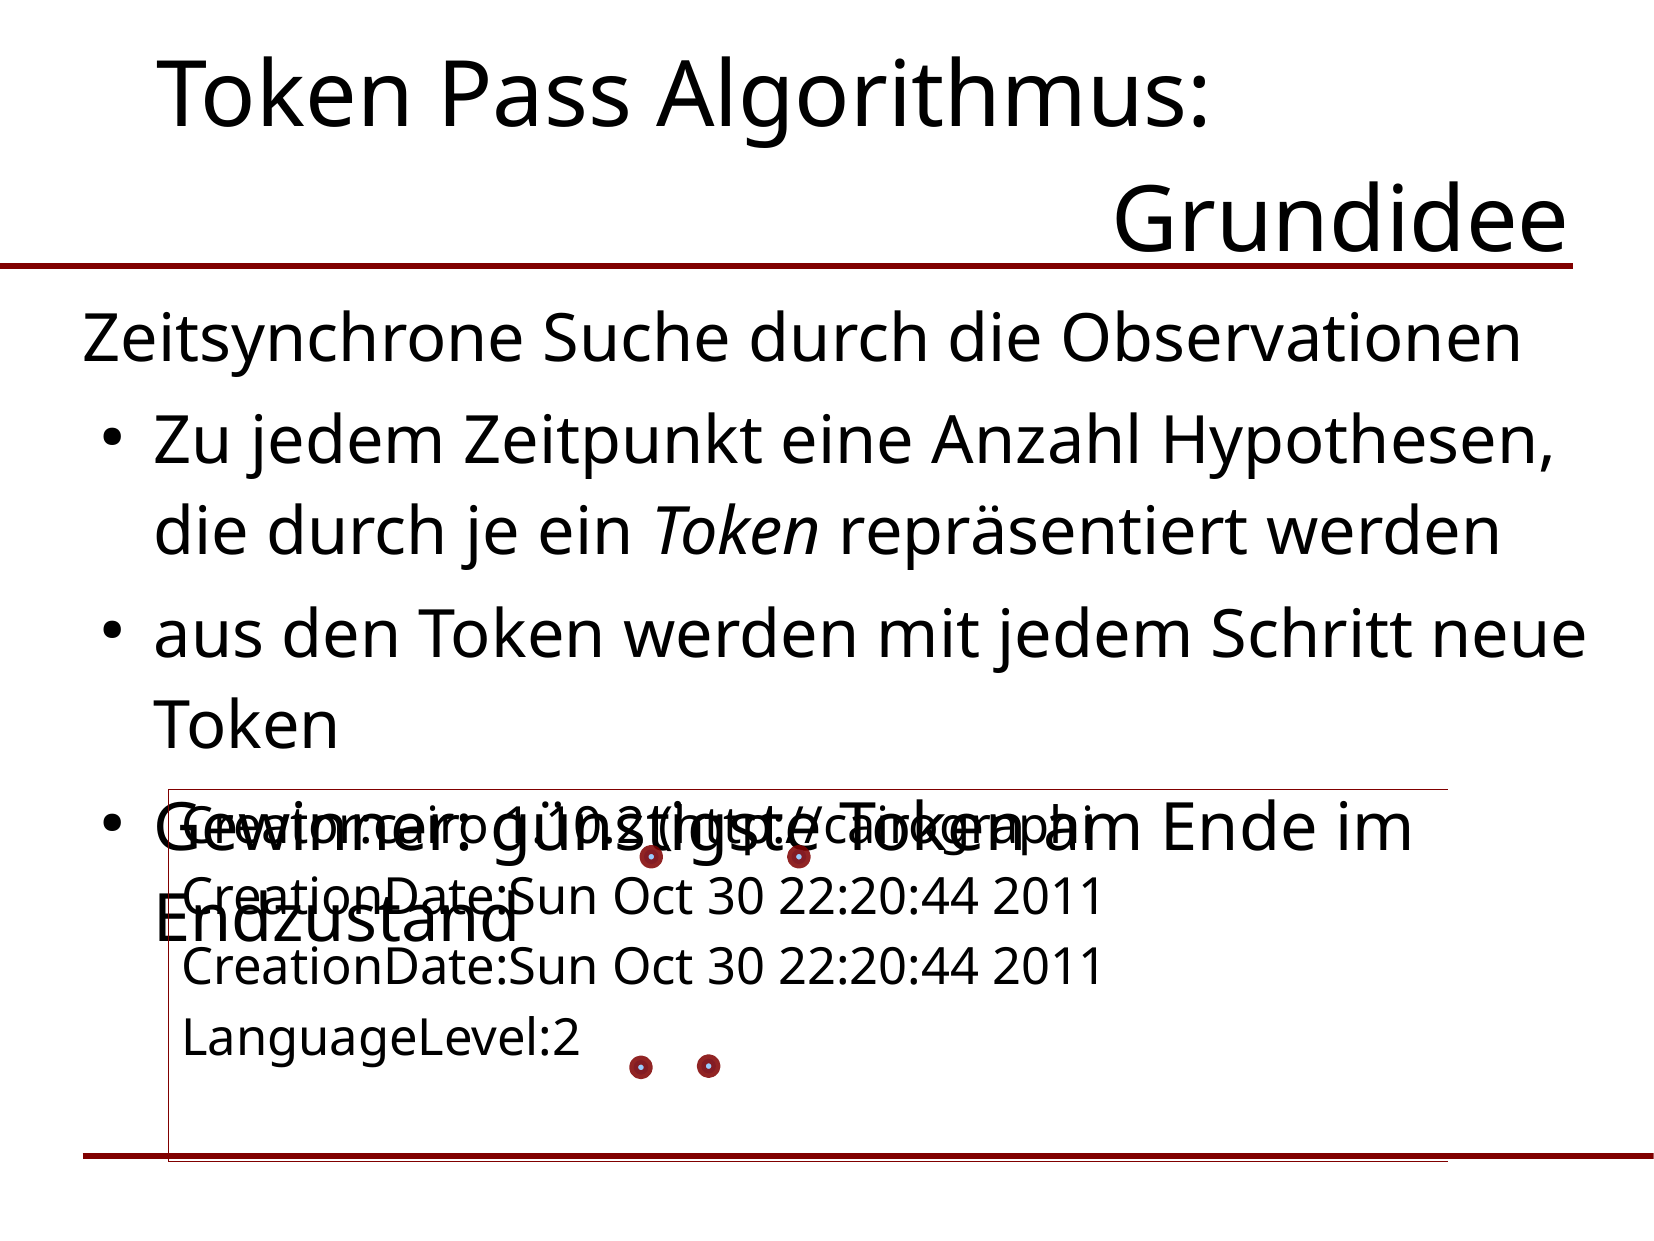

# Token Pass Algorithmus: Grundidee
Zeitsynchrone Suche durch die Observationen
Zu jedem Zeitpunkt eine Anzahl Hypothesen, die durch je ein Token repräsentiert werden
aus den Token werden mit jedem Schritt neue Token
Gewinner: günstigste Token am Ende im Endzustand